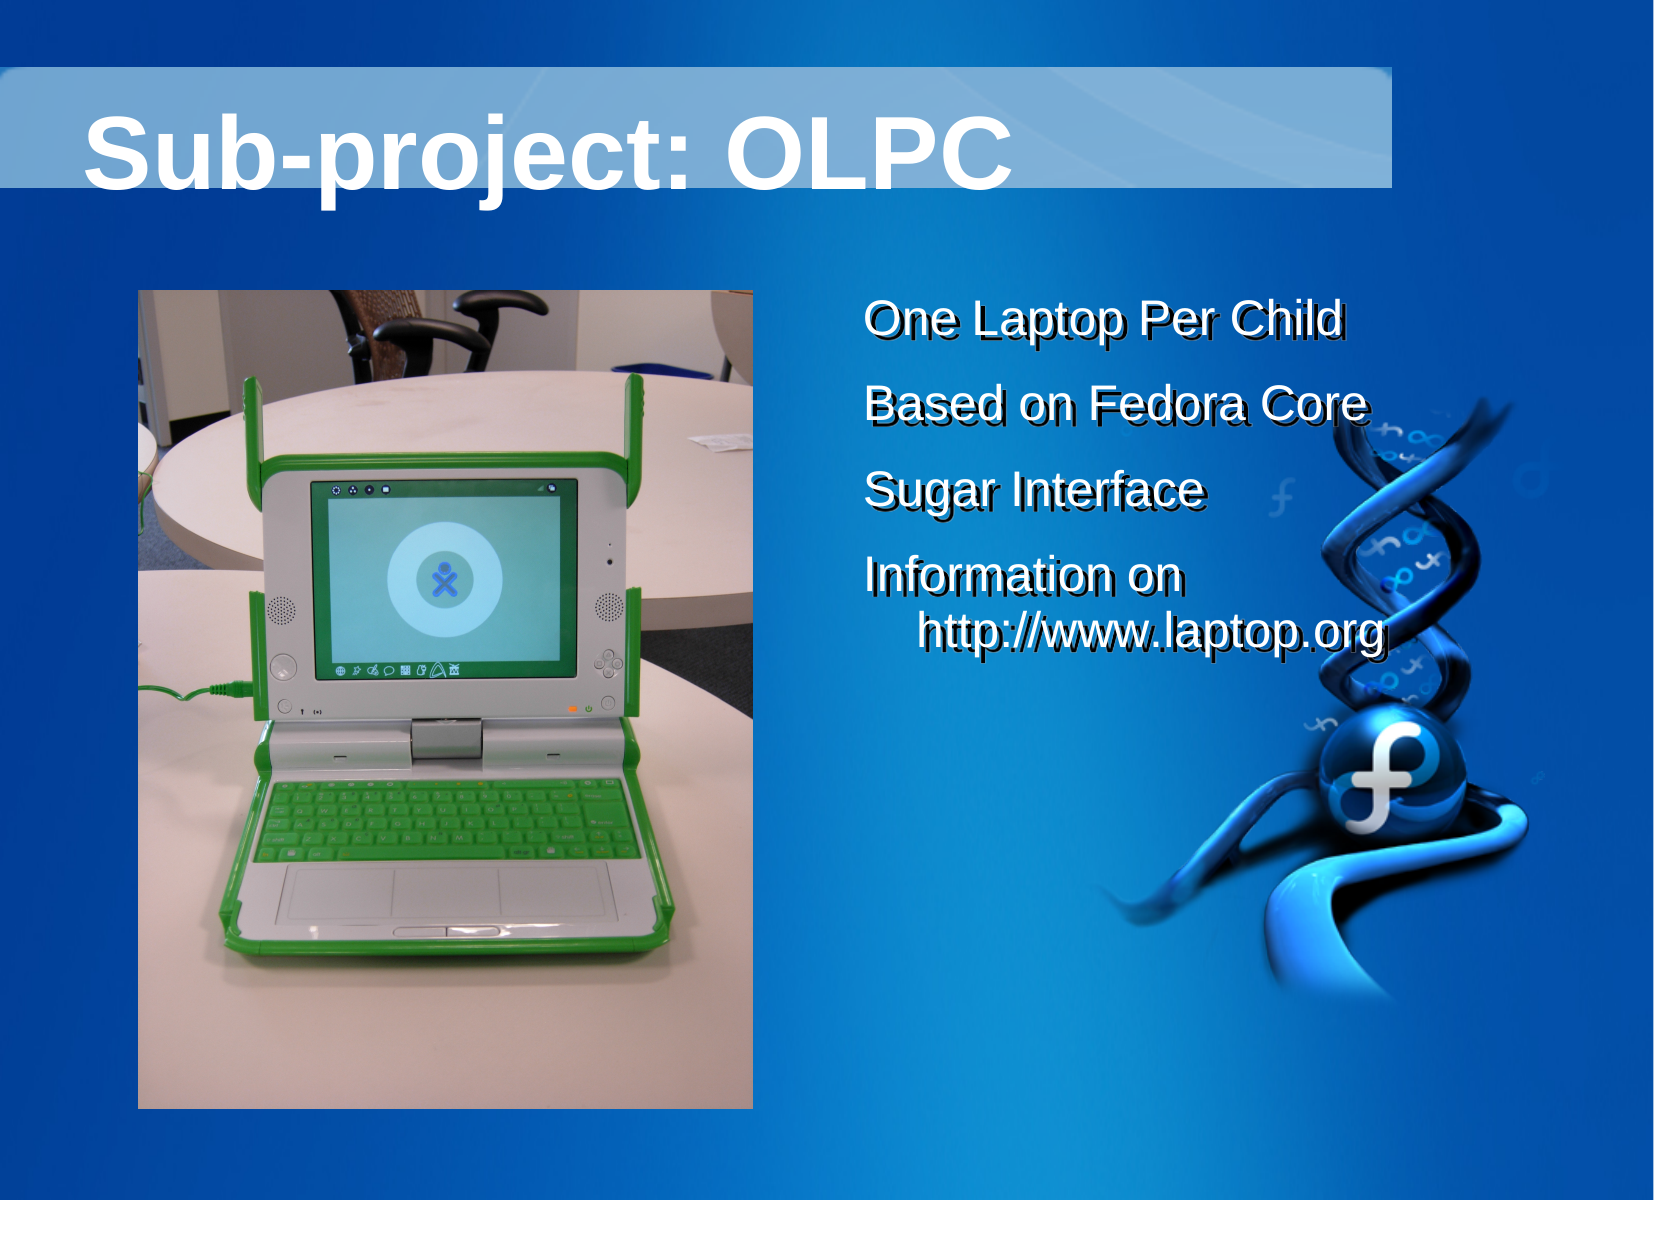

# Sub-project: OLPC
One Laptop Per Child
Based on Fedora Core
Sugar Interface
Information on http://www.laptop.org